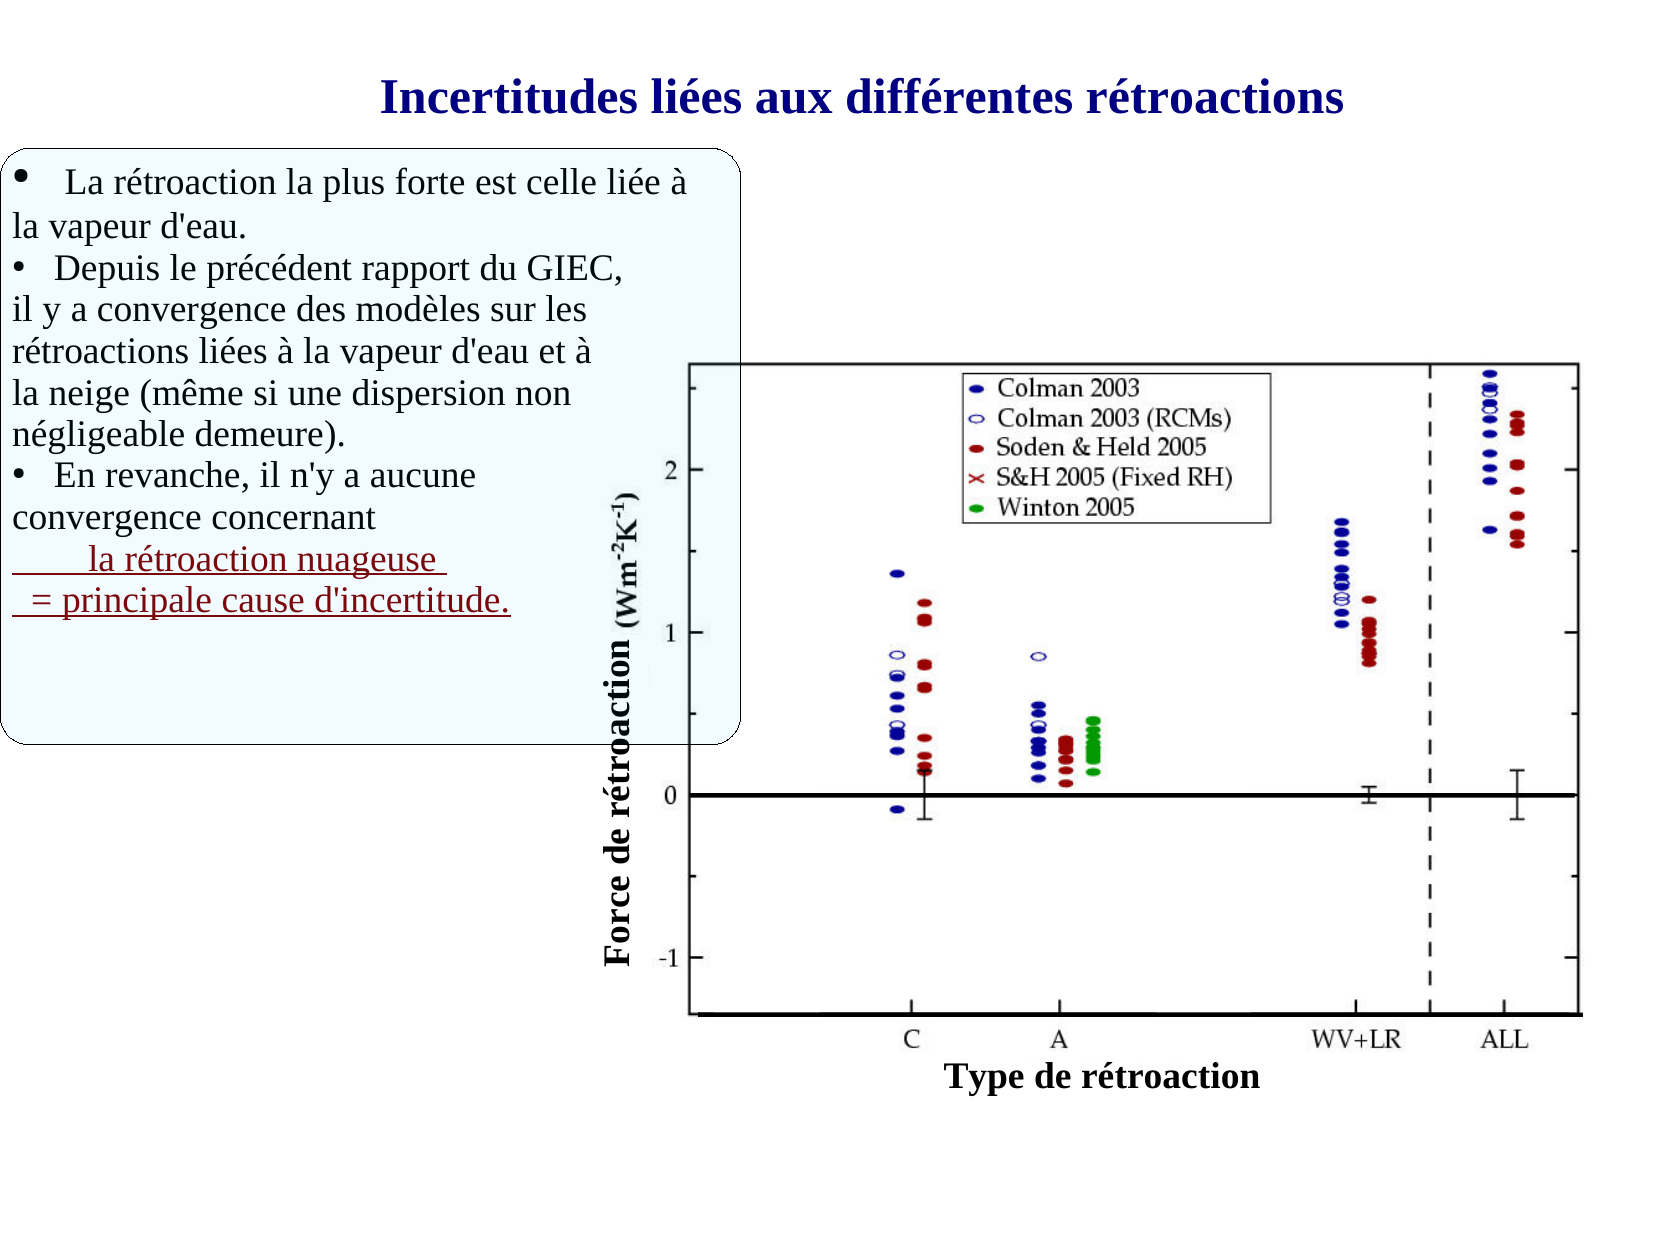

Incertitudes liées aux différentes rétroactions
 La rétroaction la plus forte est celle liée à
la vapeur d'eau.
 Depuis le précédent rapport du GIEC,
il y a convergence des modèles sur les
rétroactions liées à la vapeur d'eau et à
la neige (même si une dispersion non
négligeable demeure).
 En revanche, il n'y a aucune
convergence concernant
 la rétroaction nuageuse
 = principale cause d'incertitude.
Force de rétroaction
Type de rétroaction